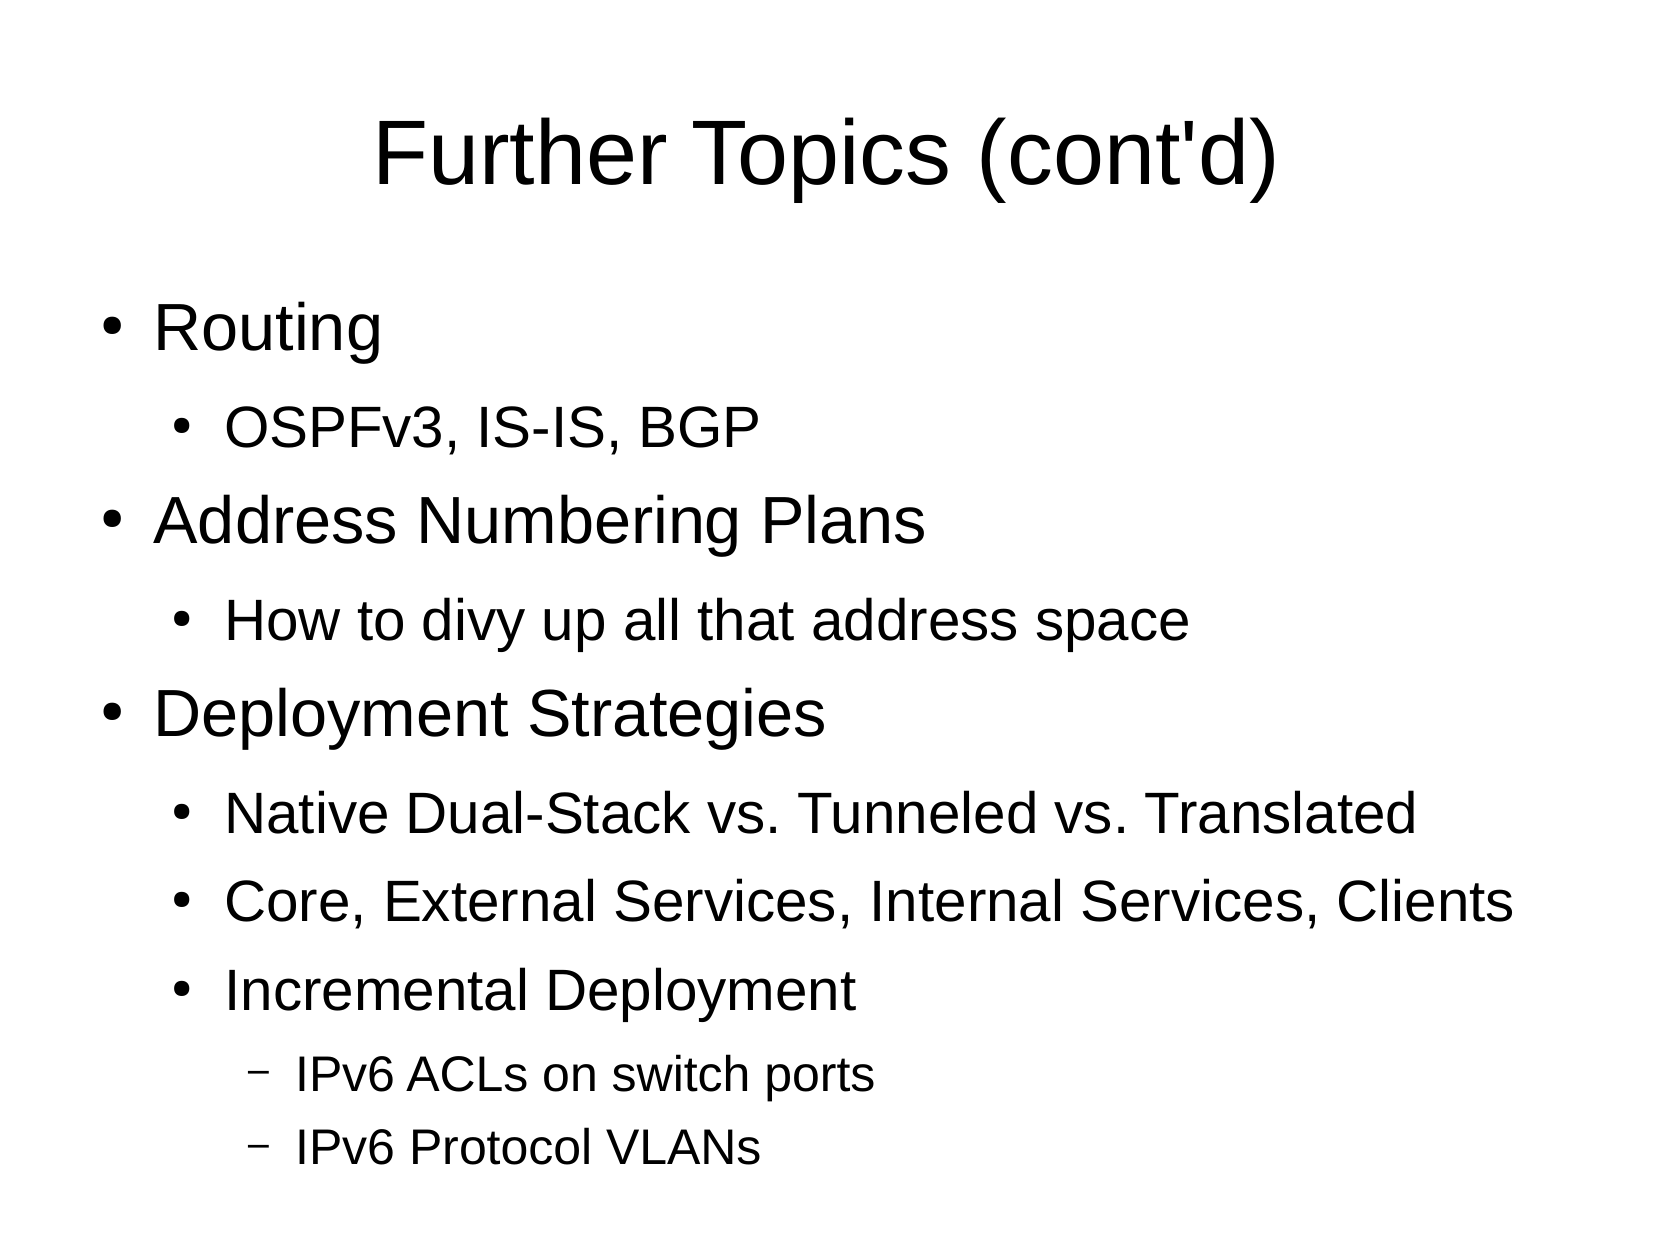

# Further Topics (cont'd)
Routing
OSPFv3, IS-IS, BGP
Address Numbering Plans
How to divy up all that address space
Deployment Strategies
Native Dual-Stack vs. Tunneled vs. Translated
Core, External Services, Internal Services, Clients
Incremental Deployment
IPv6 ACLs on switch ports
IPv6 Protocol VLANs